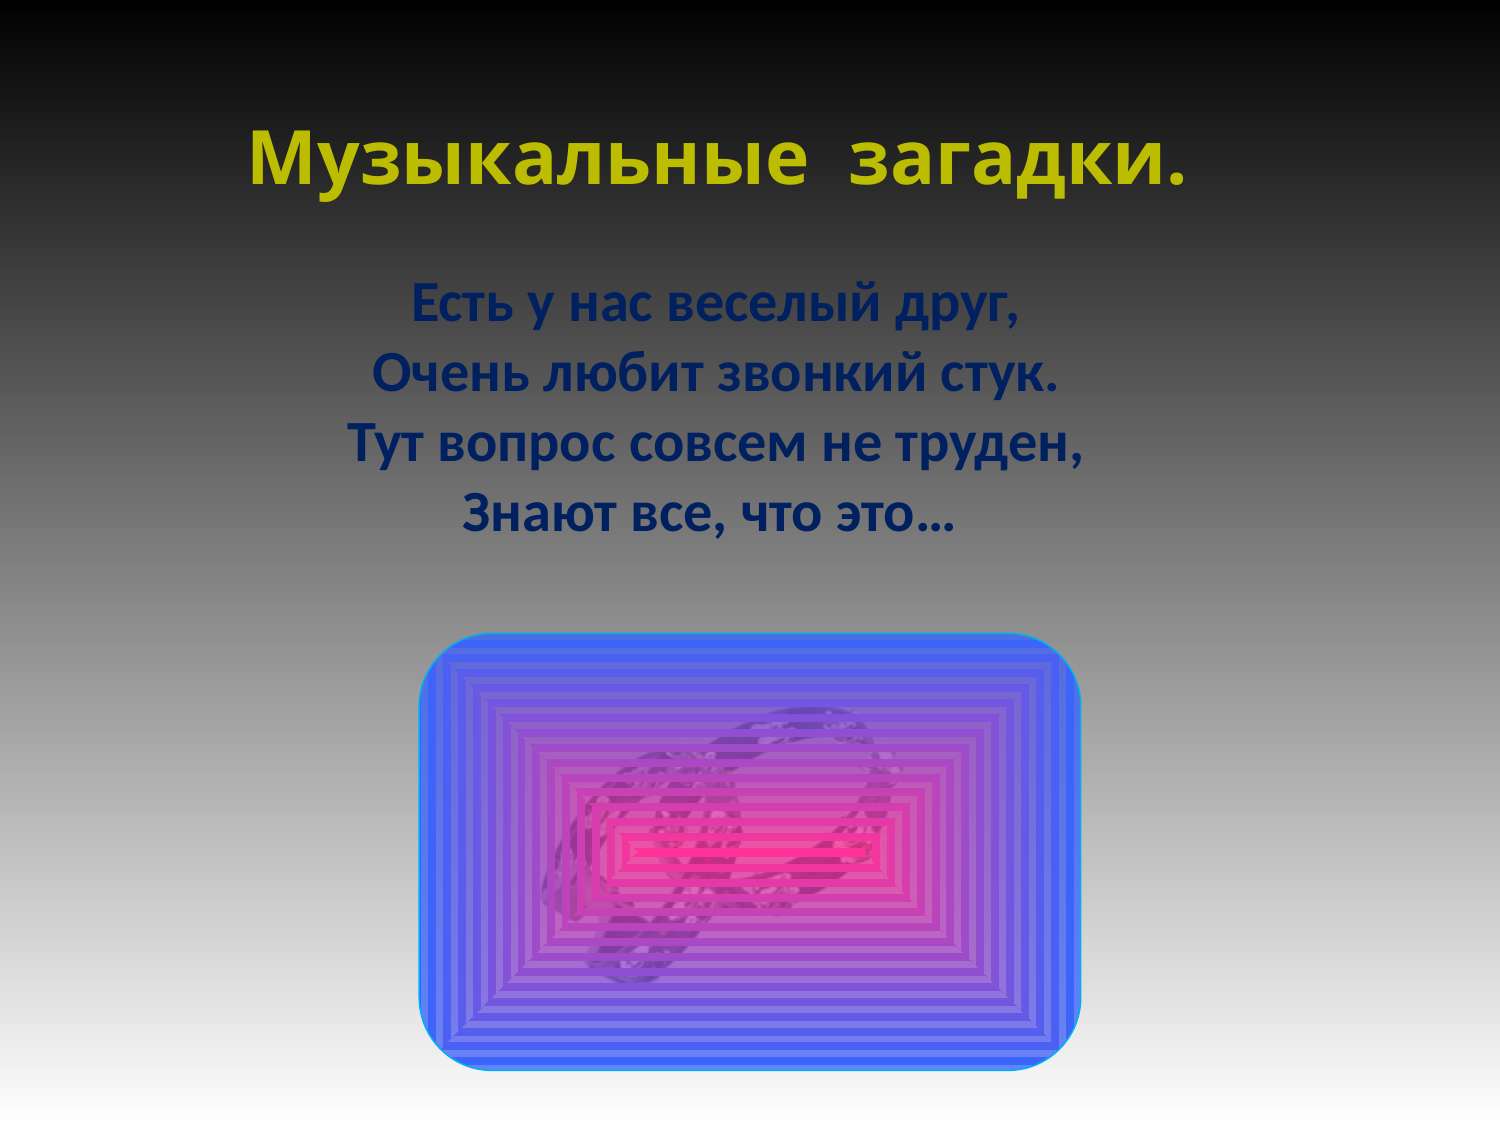

Музыкальные загадки.
Есть у нас веселый друг,
Очень любит звонкий стук.
Тут вопрос совсем не труден,
Знают все, что это…